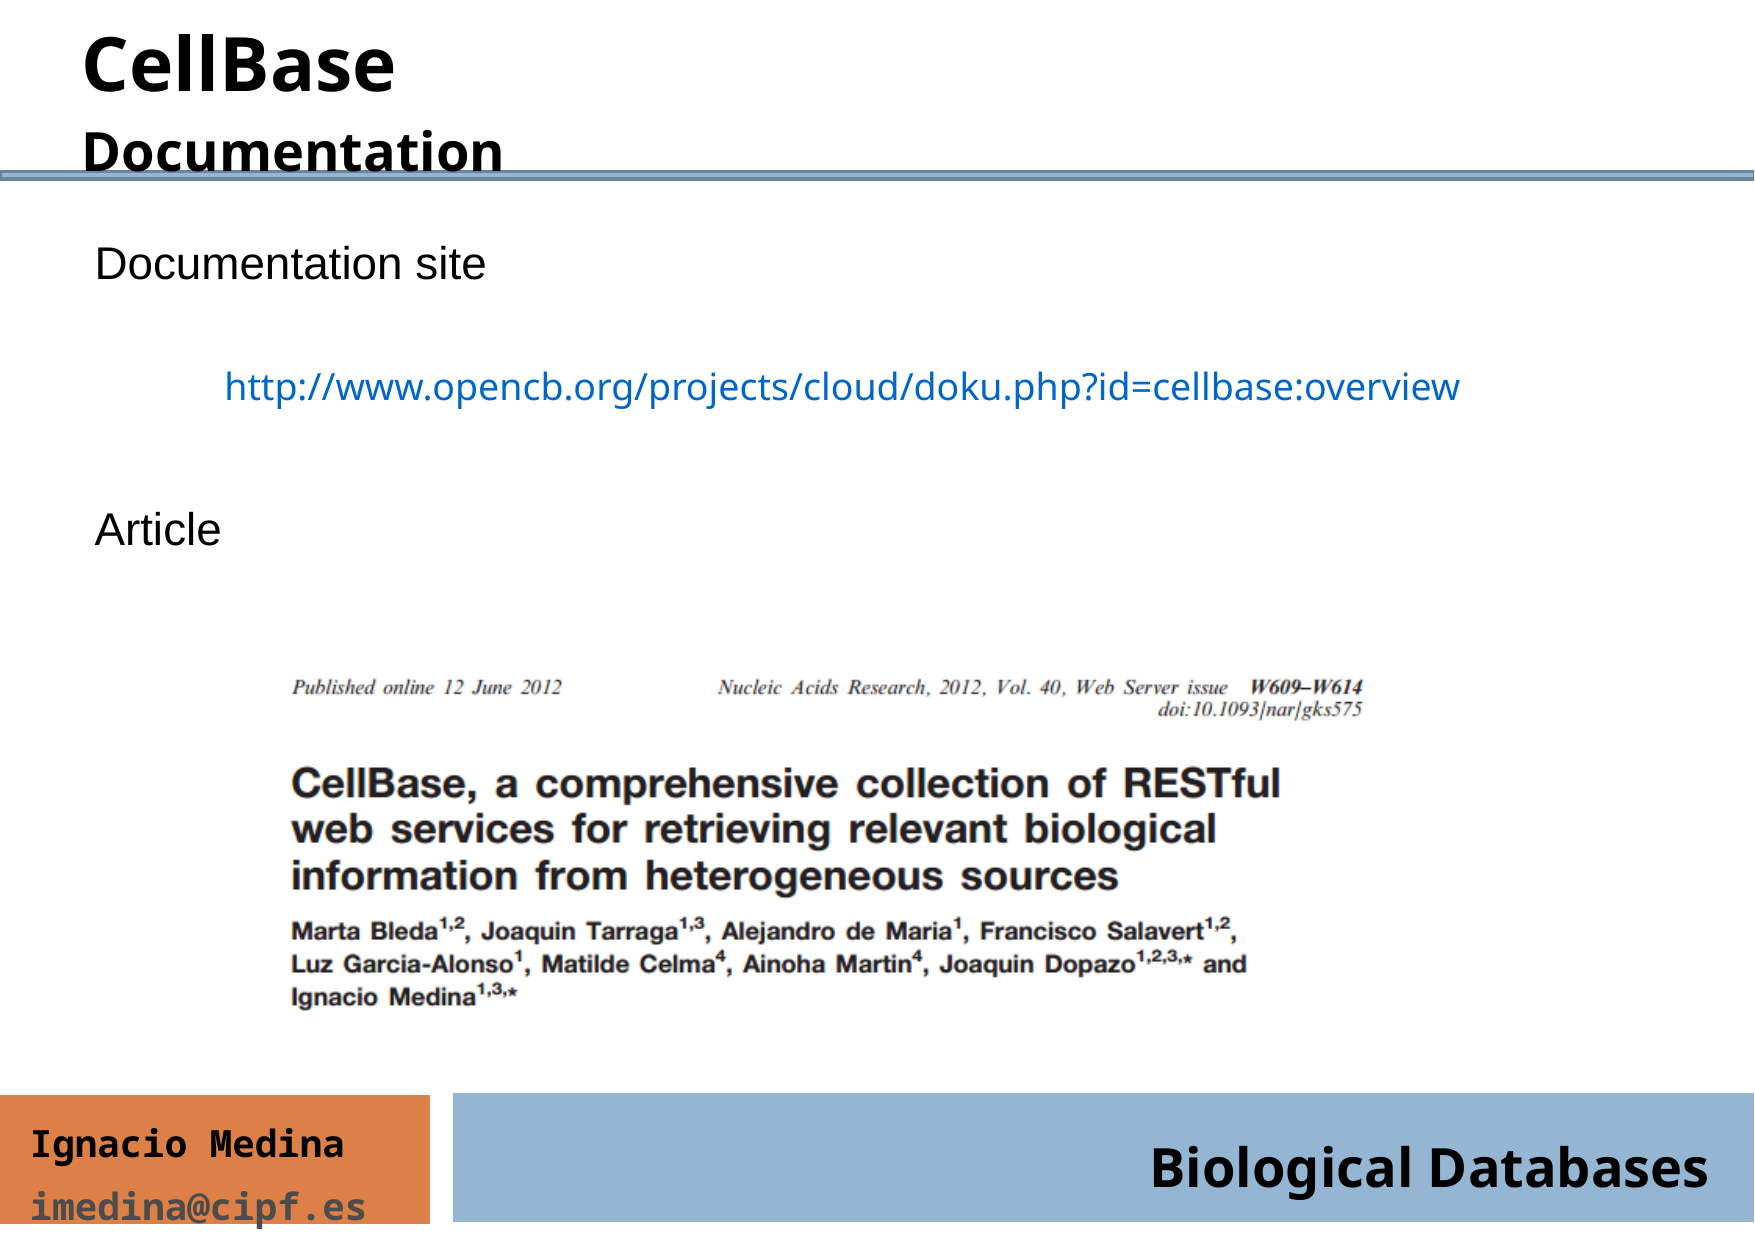

CellBase
Documentation
#
Documentation site
http://www.opencb.org/projects/cloud/doku.php?id=cellbase:overview
Article
Ignacio Medina
imedina@cipf.es
Biological Databases